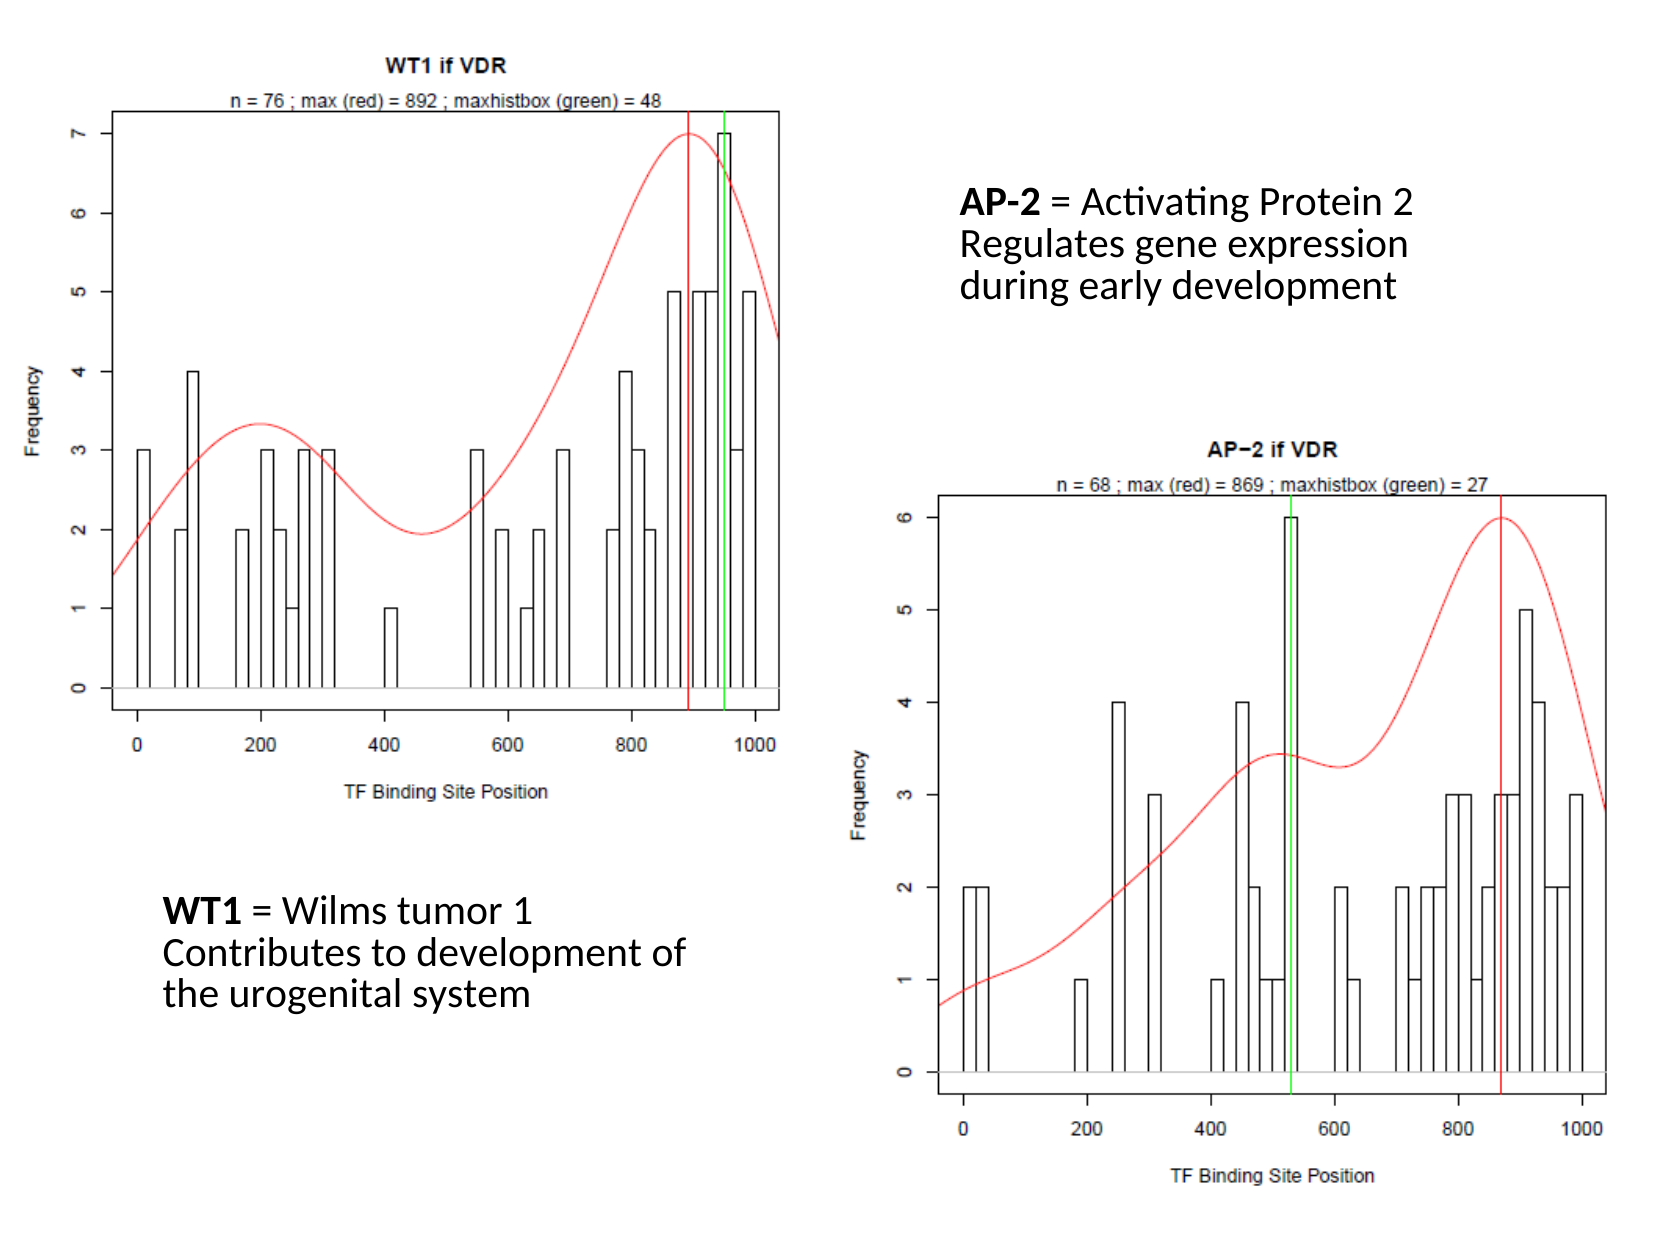

AP-2 = Activating Protein 2
Regulates gene expression during early development
WT1 = Wilms tumor 1
Contributes to development of the urogenital system